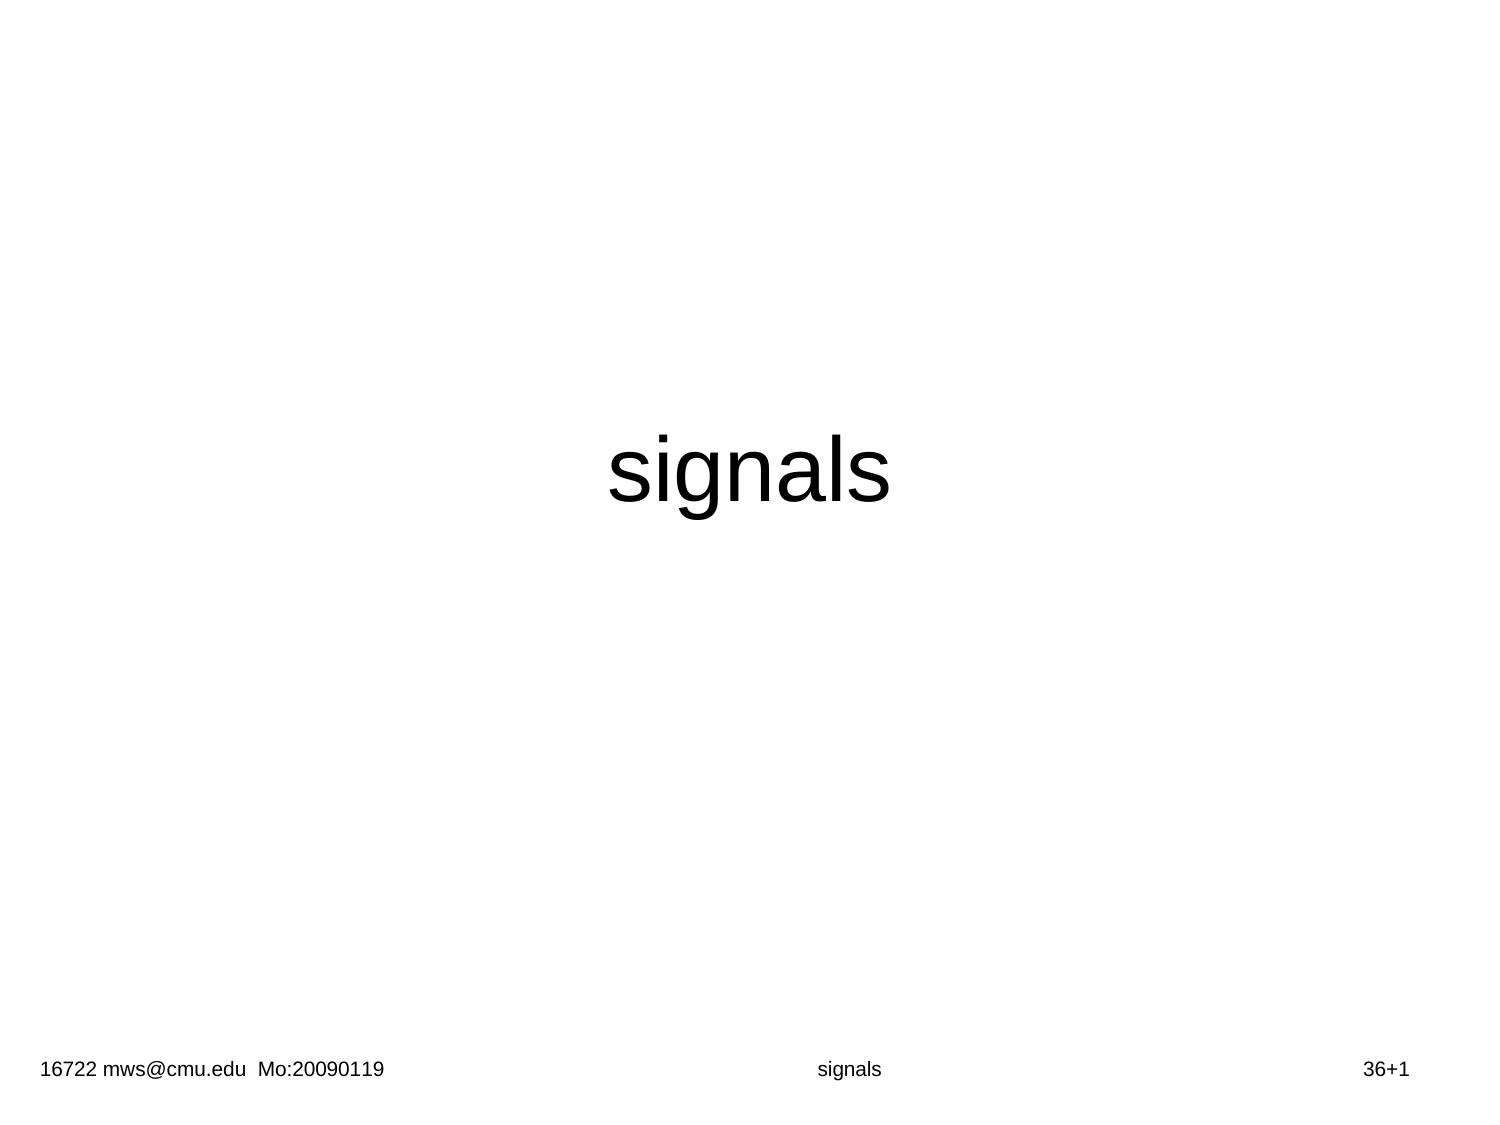

# signals
16722 mws@cmu.edu Mo:20090119
signals
1